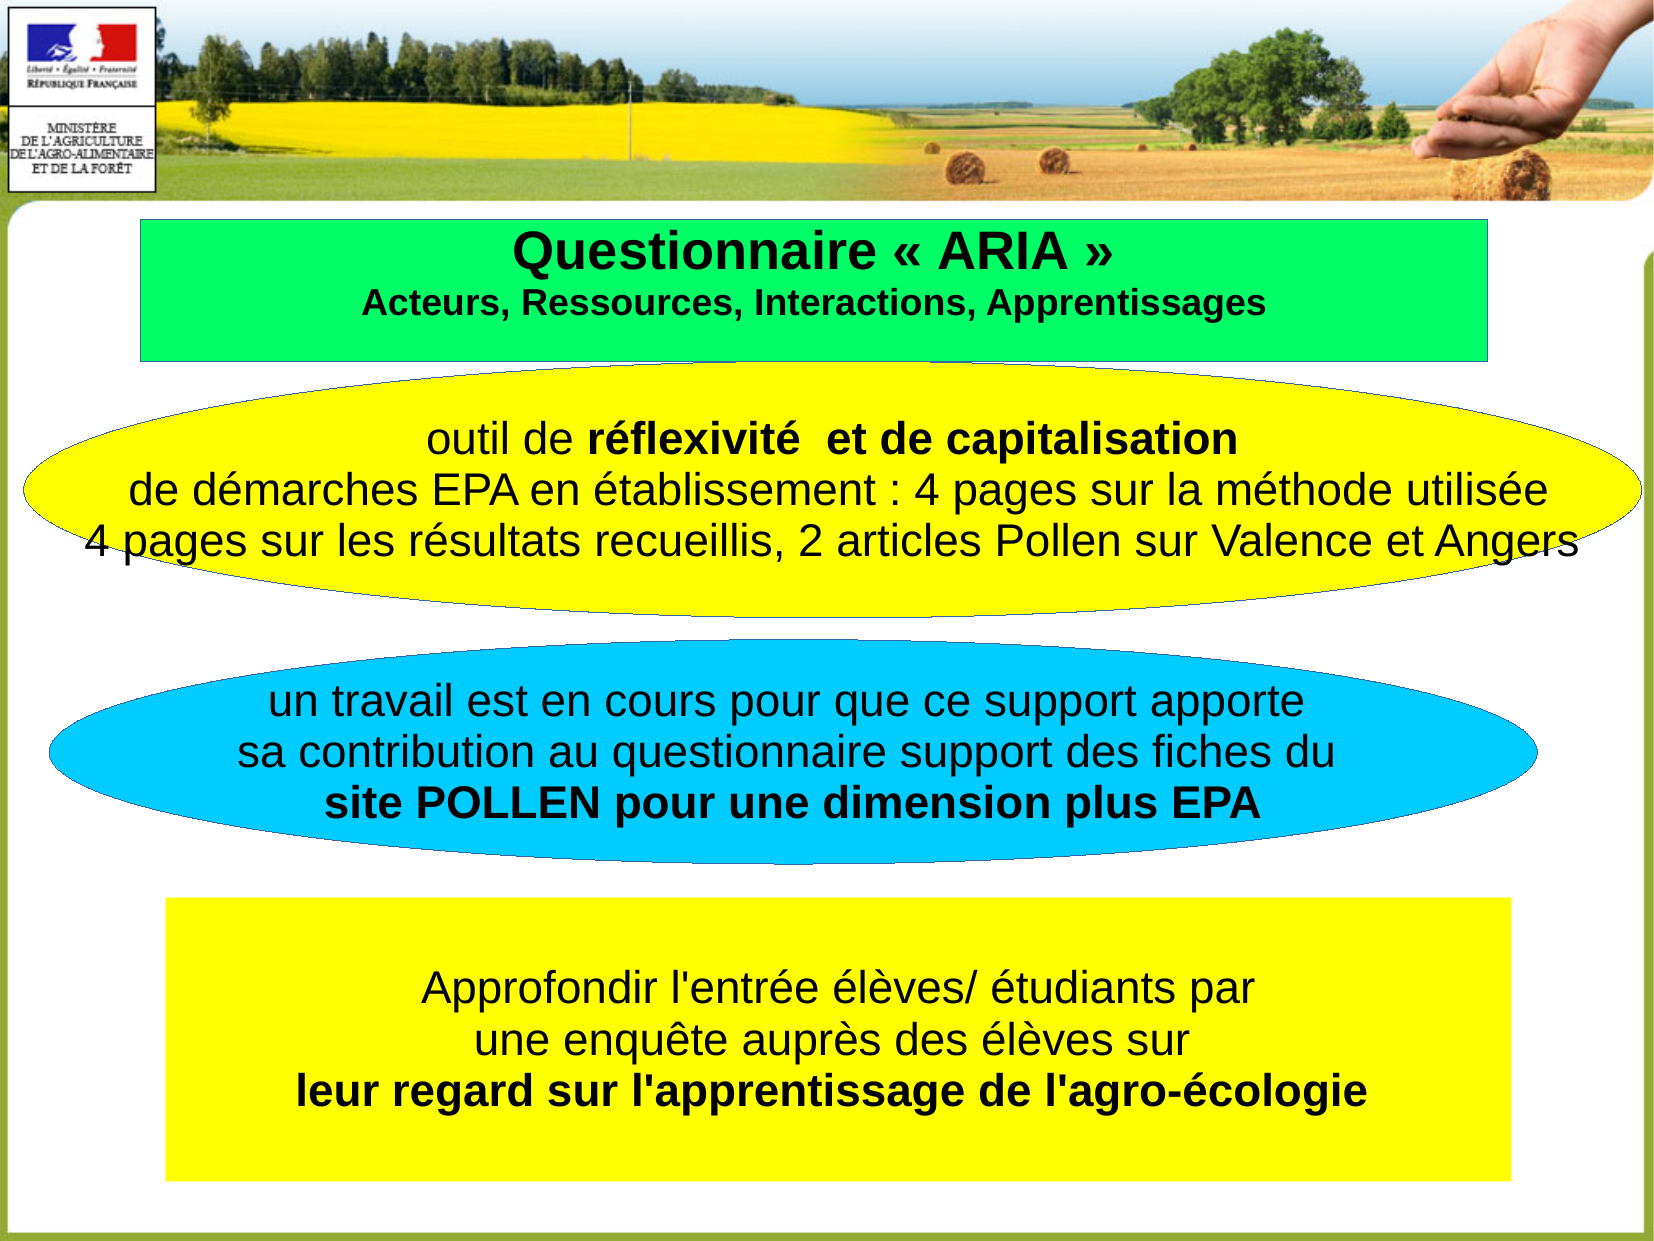

Questionnaire « ARIA »
Acteurs, Ressources, Interactions, Apprentissages
-
outil de réflexivité et de capitalisation
 de démarches EPA en établissement : 4 pages sur la méthode utilisée
4 pages sur les résultats recueillis, 2 articles Pollen sur Valence et Angers
un travail est en cours pour que ce support apporte
sa contribution au questionnaire support des fiches du
site POLLEN pour une dimension plus EPA
-
Approfondir l'entrée élèves/ étudiants par
une enquête auprès des élèves sur
leur regard sur l'apprentissage de l'agro-écologie